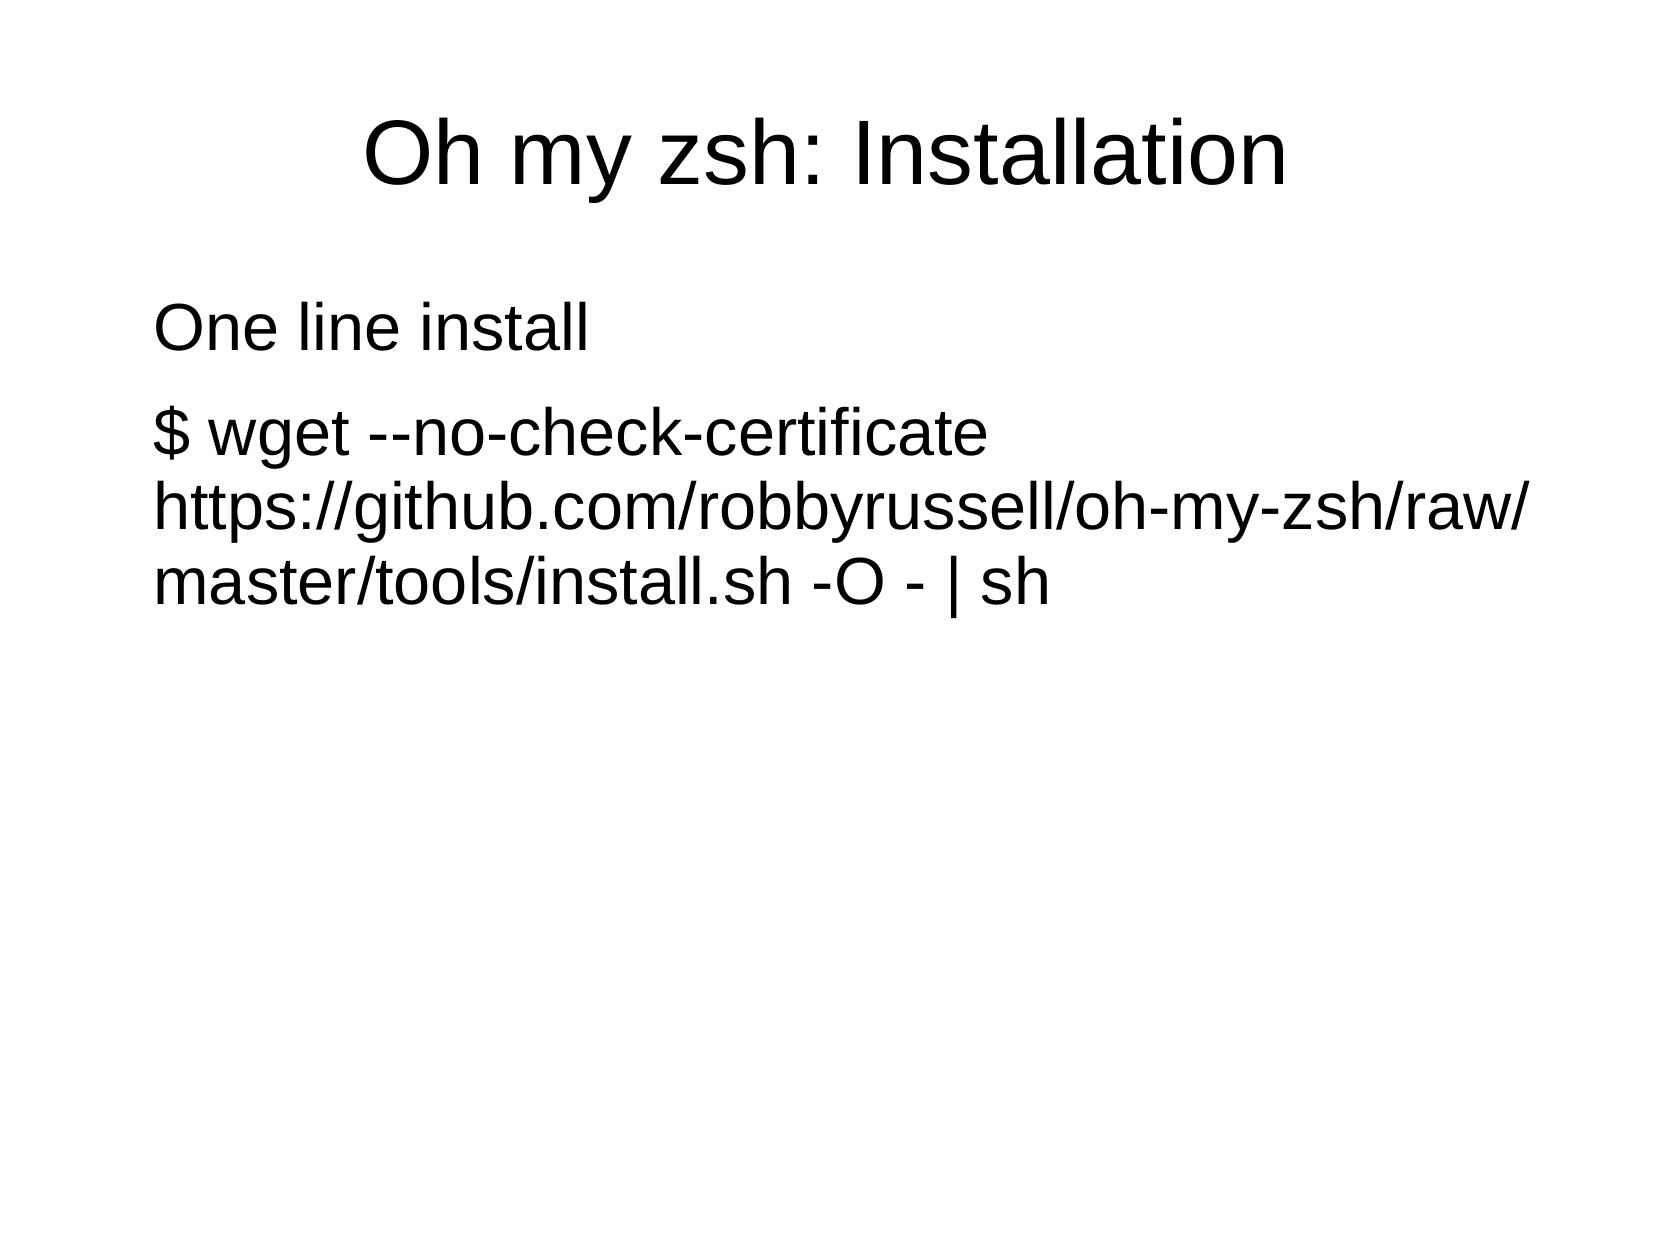

# Oh my zsh: Installation
One line install
$ wget --no-check-certificate https://github.com/robbyrussell/oh-my-zsh/raw/master/tools/install.sh -O - | sh